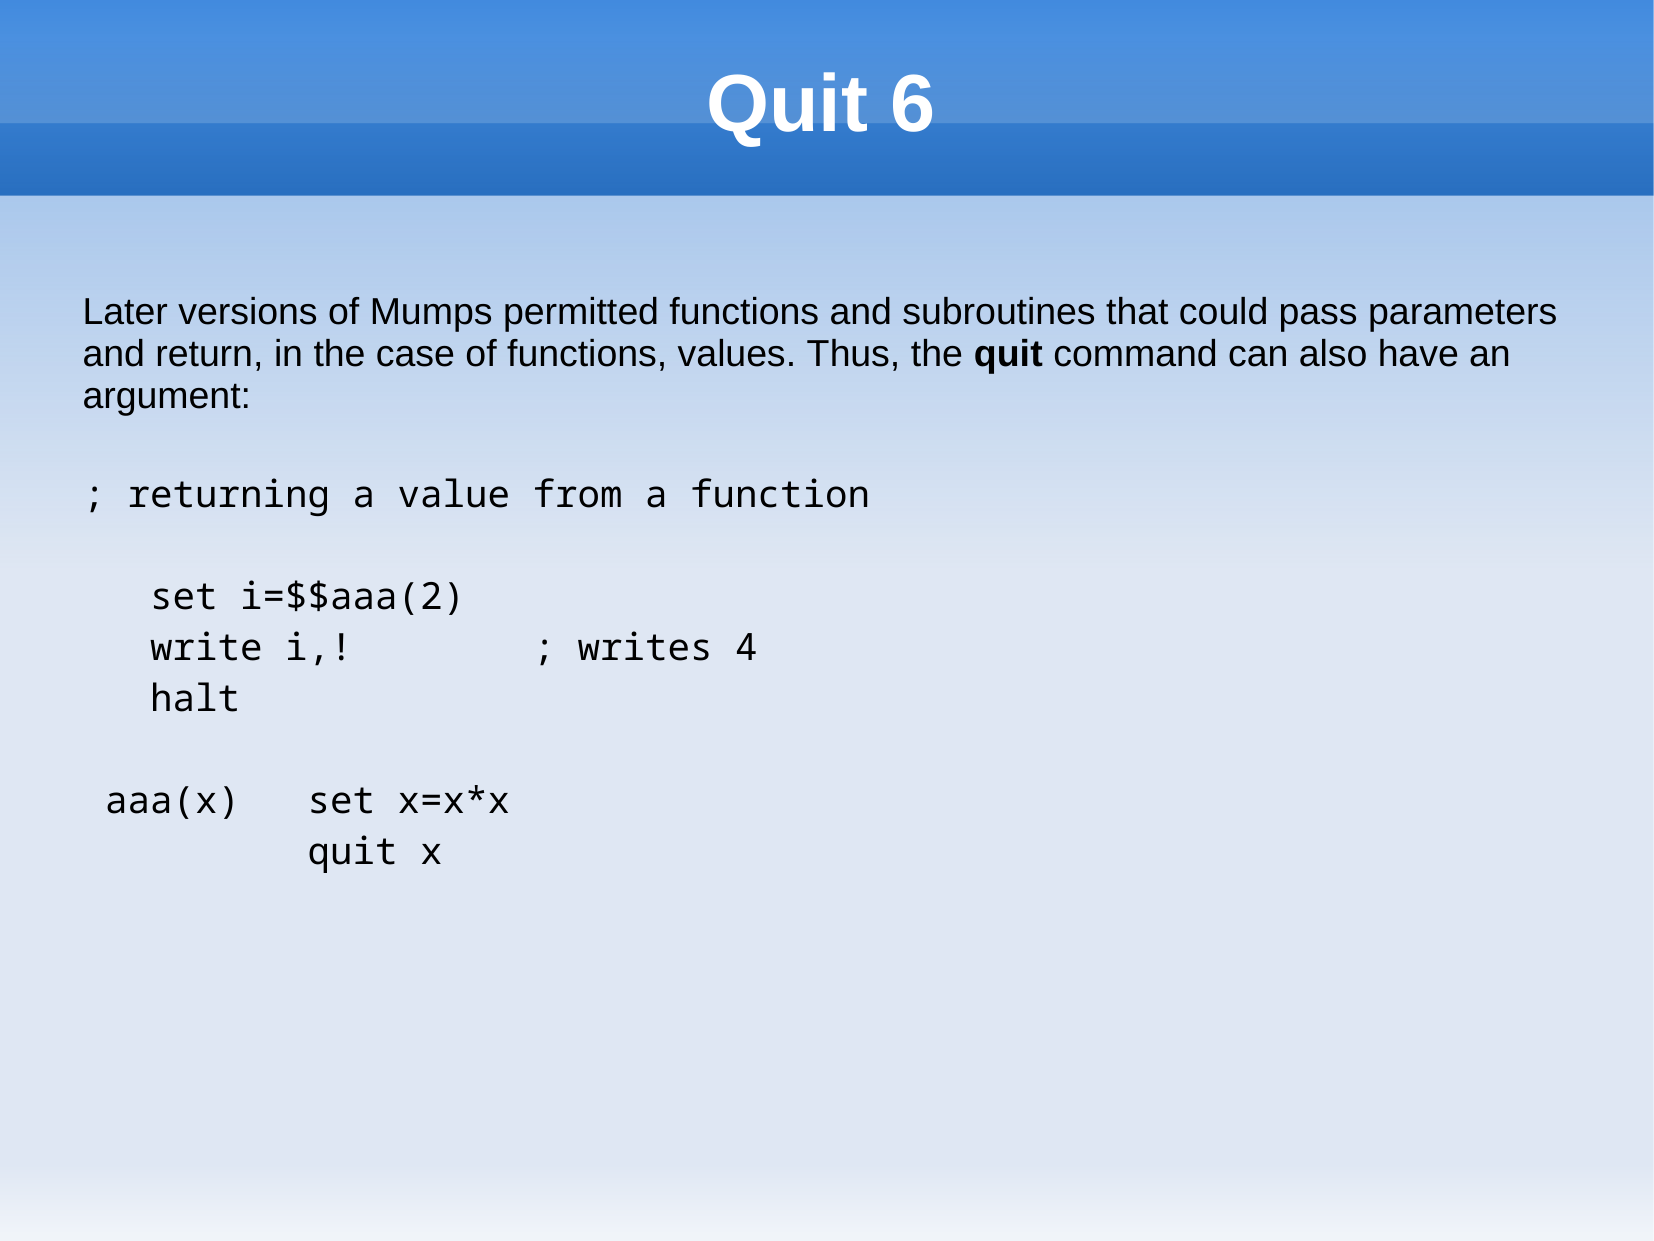

# Quit 6
Later versions of Mumps permitted functions and subroutines that could pass parameters and return, in the case of functions, values. Thus, the quit command can also have an argument:
; returning a value from a function
 set i=$$aaa(2)
 write i,!			; writes 4
 halt
 aaa(x)	set x=x*x
 quit x